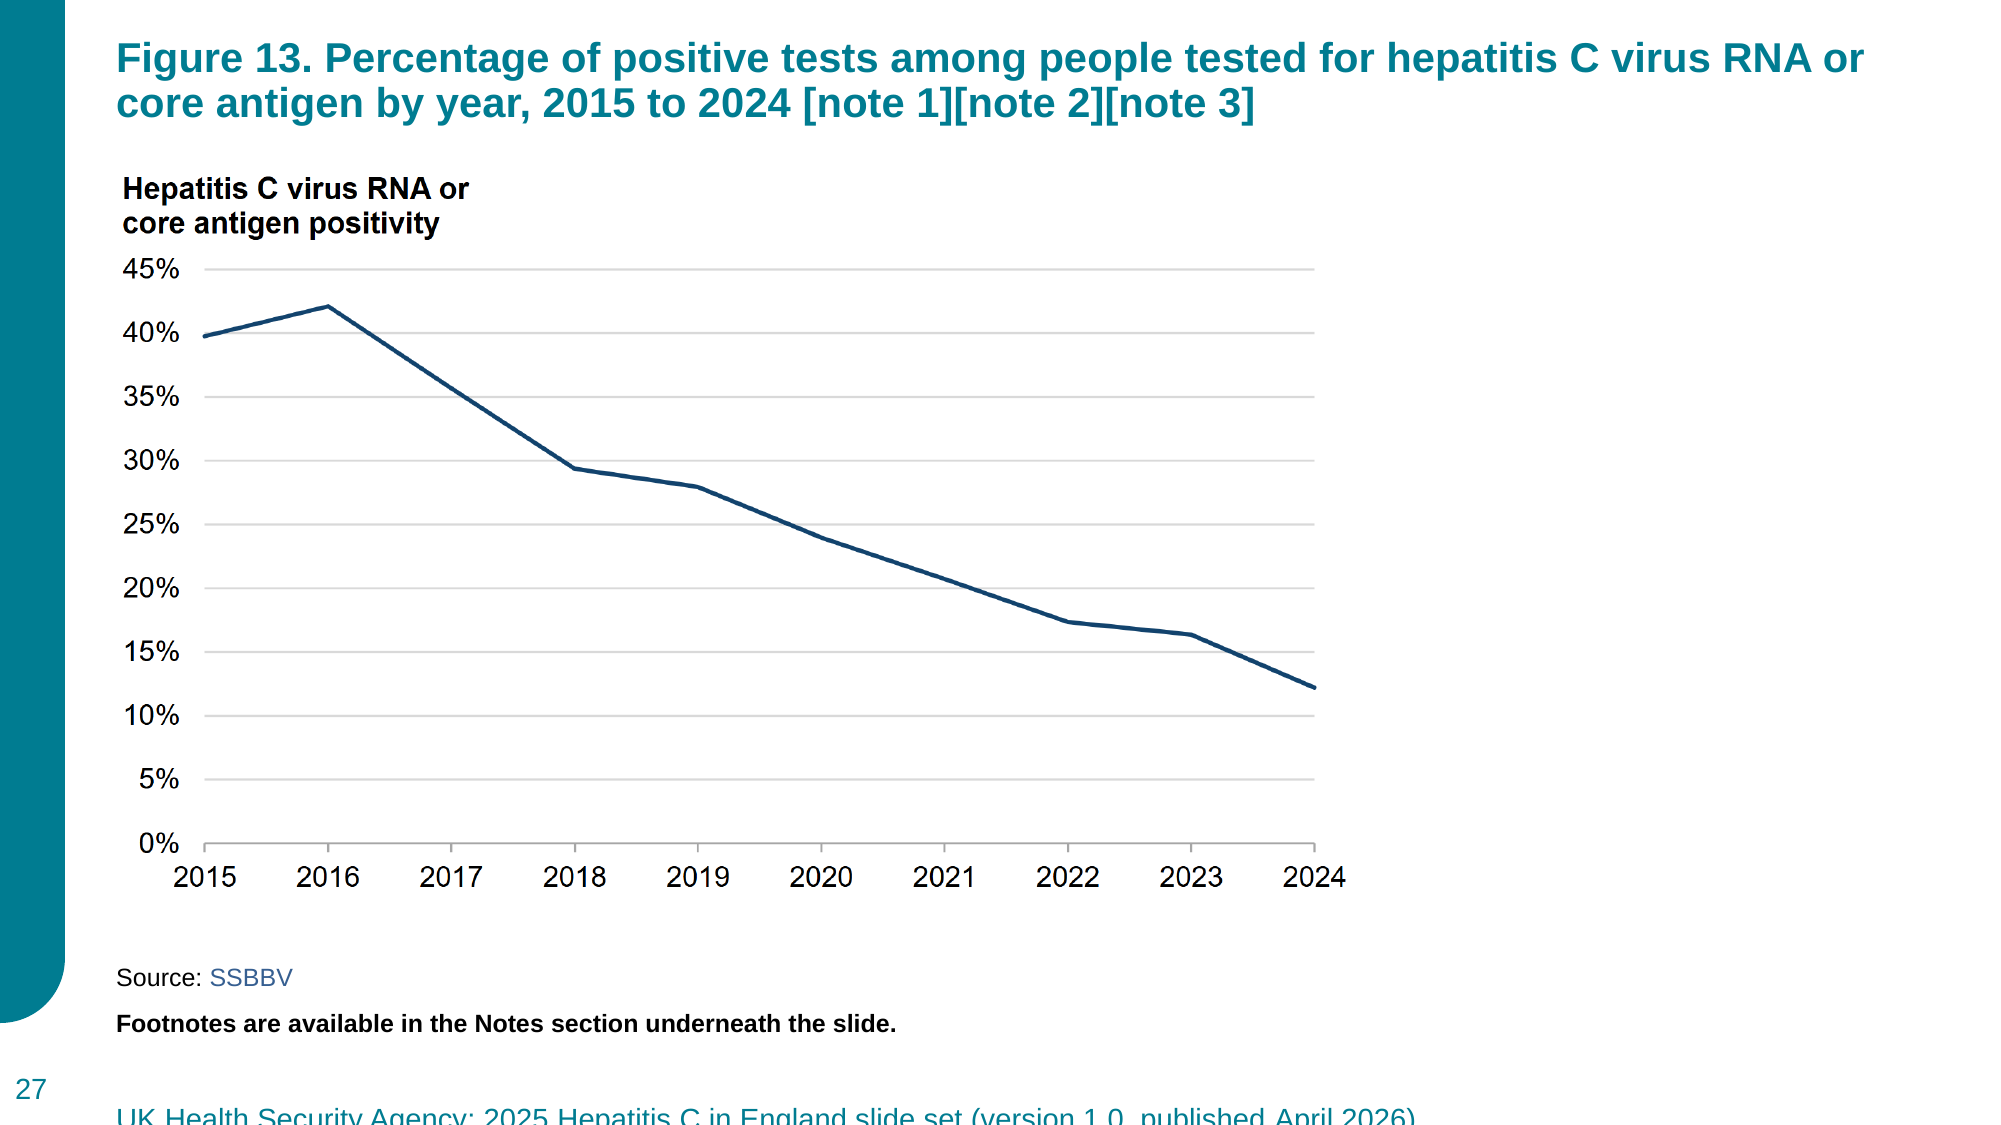

# Figure 13. Percentage of positive tests among people tested for hepatitis C virus RNA or core antigen by year, 2015 to 2024 [note 1][note 2][note 3]
Source: SSBBV
Footnotes are available in the Notes section underneath the slide.
27
UK Health Security Agency: 2025 Hepatitis C in England slide set (version 1.0, published April 2026)